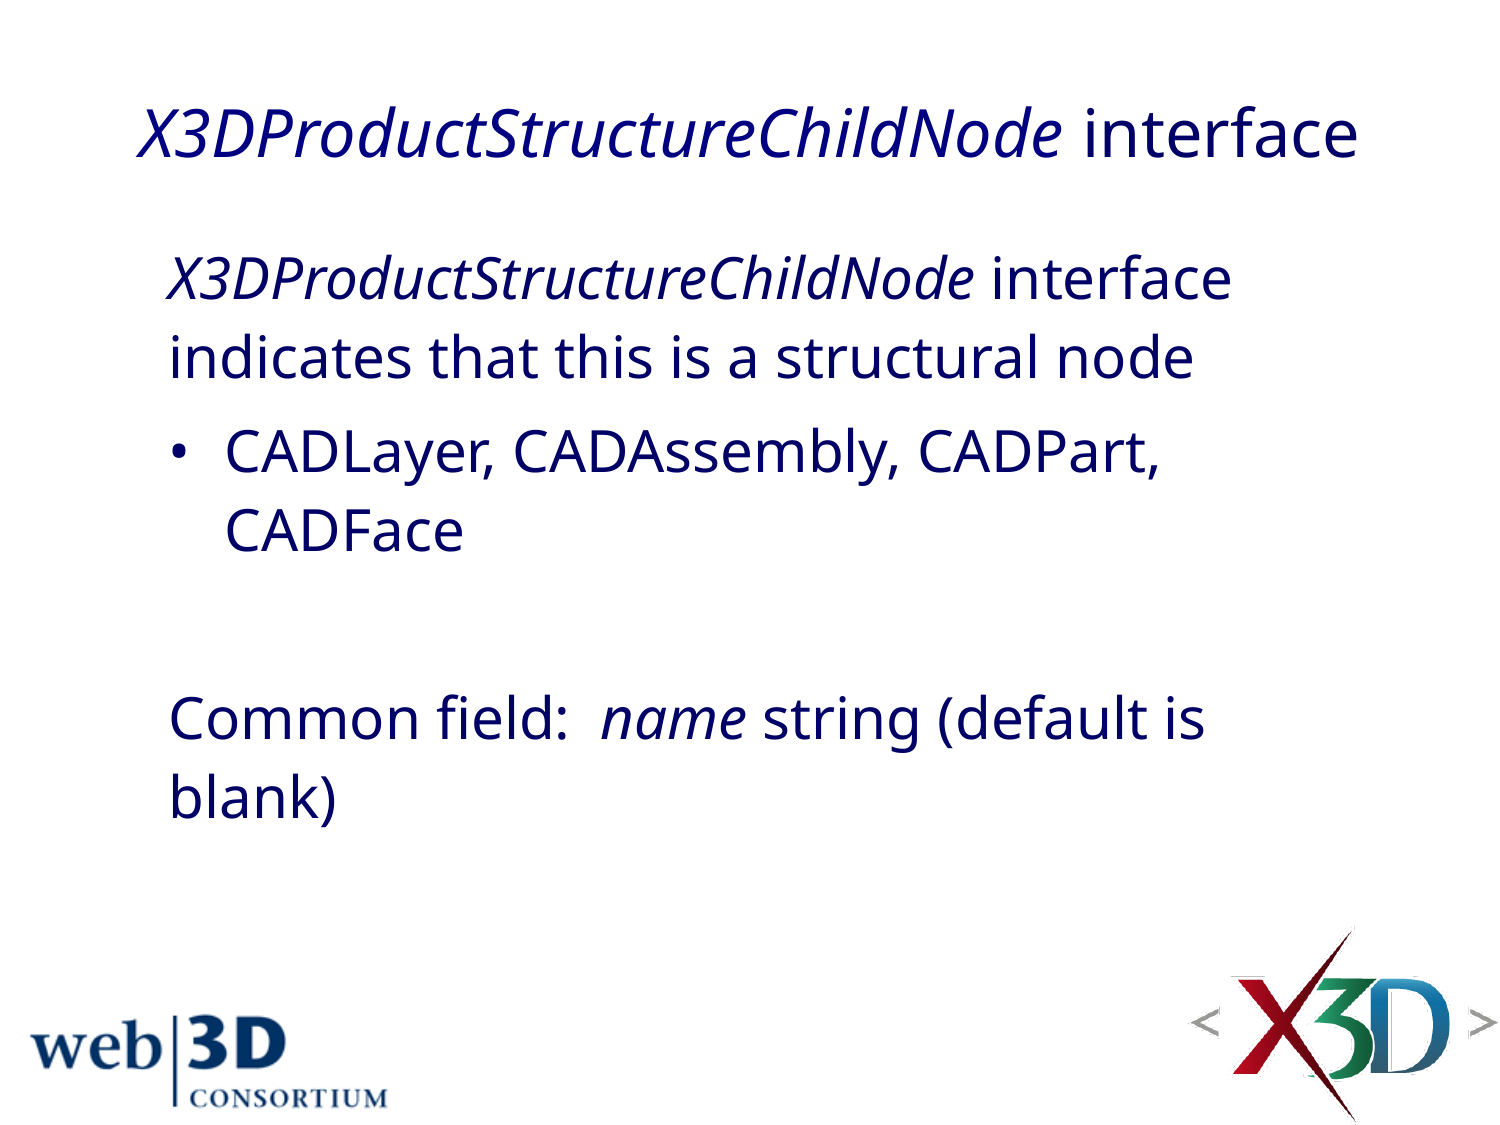

# X3DProductStructureChildNode interface
X3DProductStructureChildNode interface indicates that this is a structural node
CADLayer, CADAssembly, CADPart, CADFace
Common field: name string (default is blank)